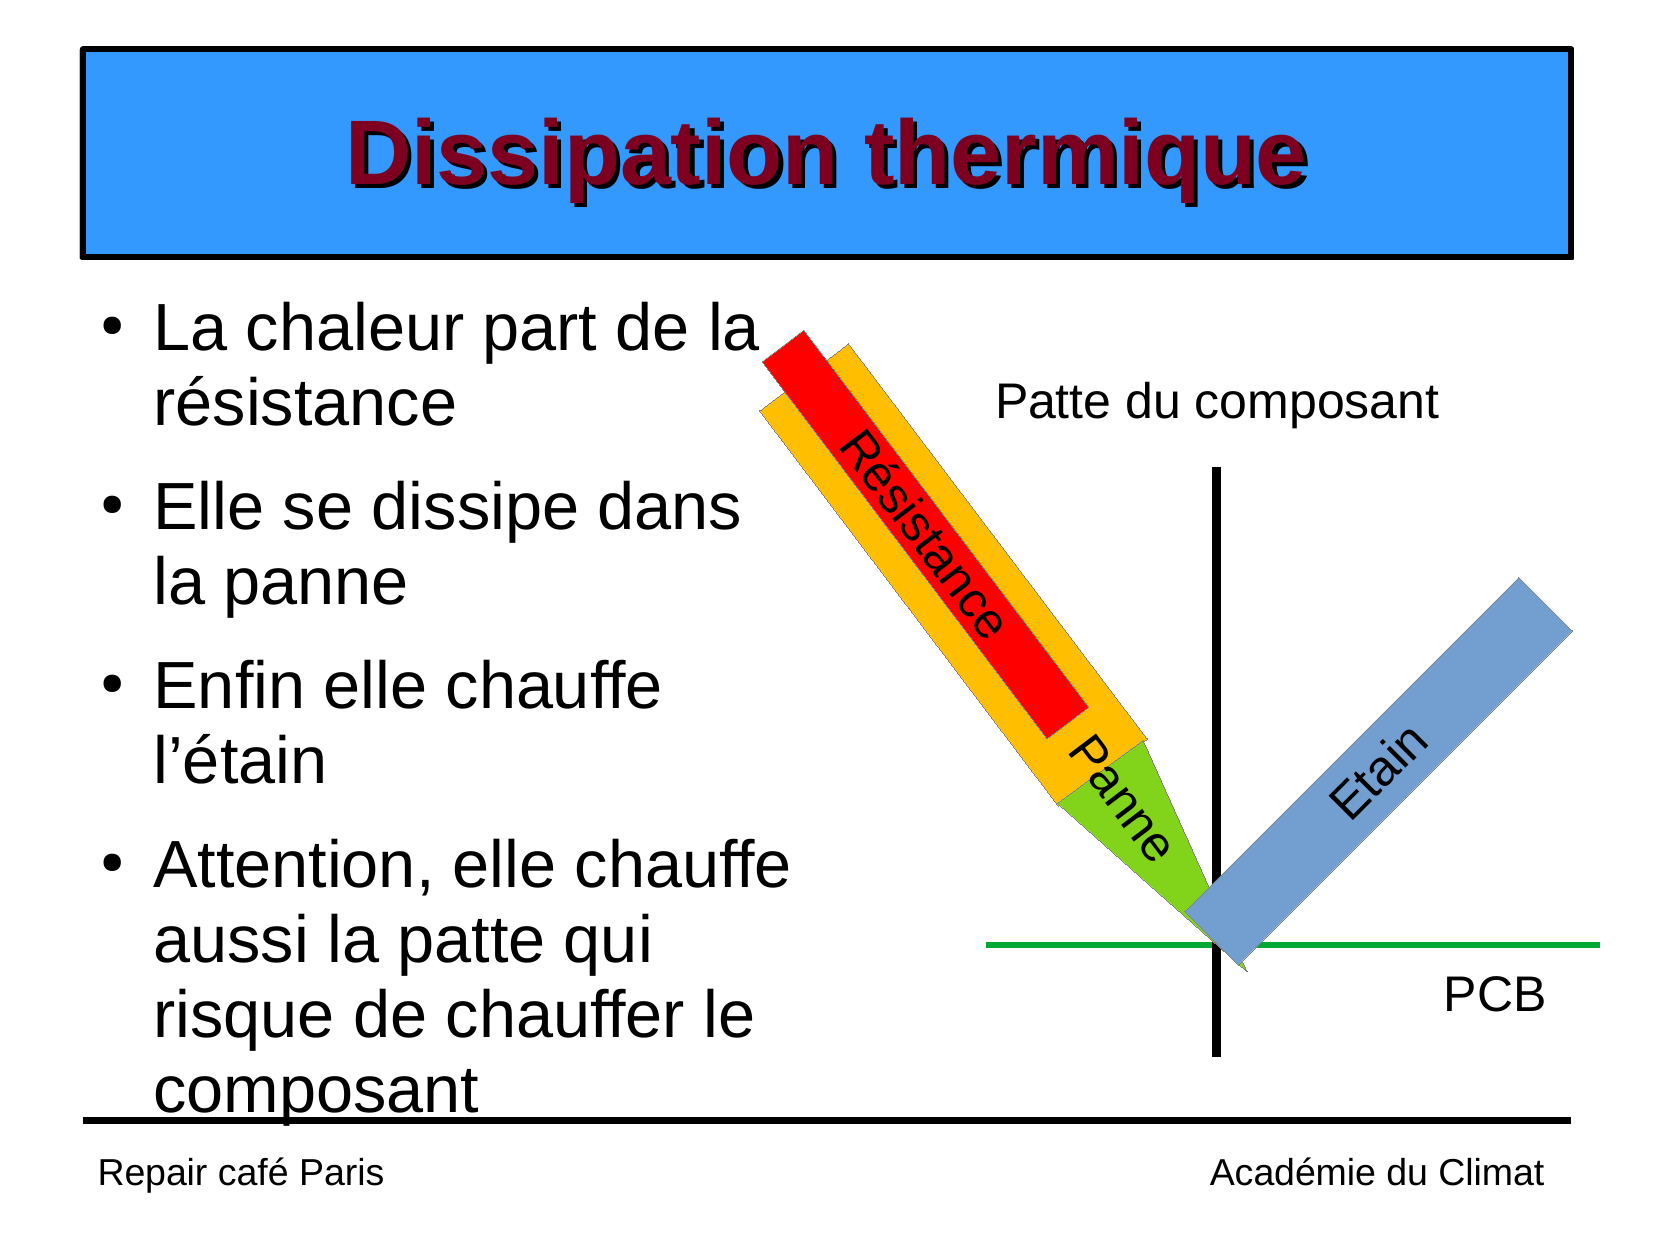

# Dissipation thermique
La chaleur part de la résistance
Elle se dissipe dans la panne
Enfin elle chauffe l’étain
Attention, elle chauffe aussi la patte qui risque de chauffer le composant
Patte du composant
Résistance
Etain
Panne
PCB
Repair café Paris	Académie du Climat